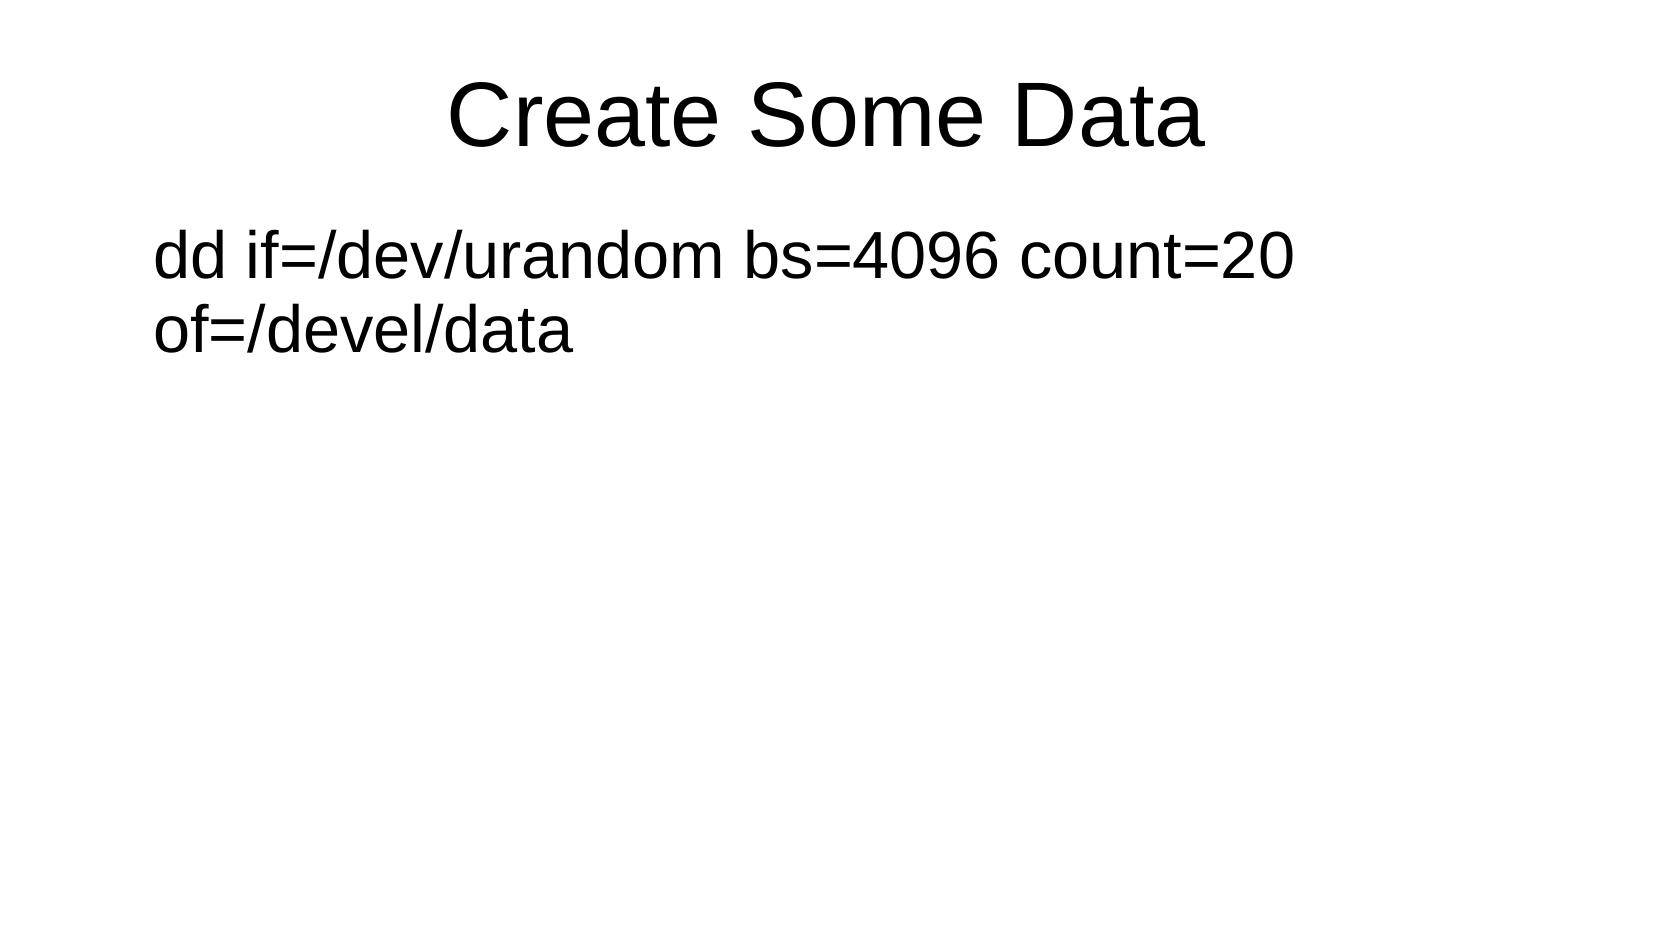

# Create Some Data
dd if=/dev/urandom bs=4096 count=20 of=/devel/data